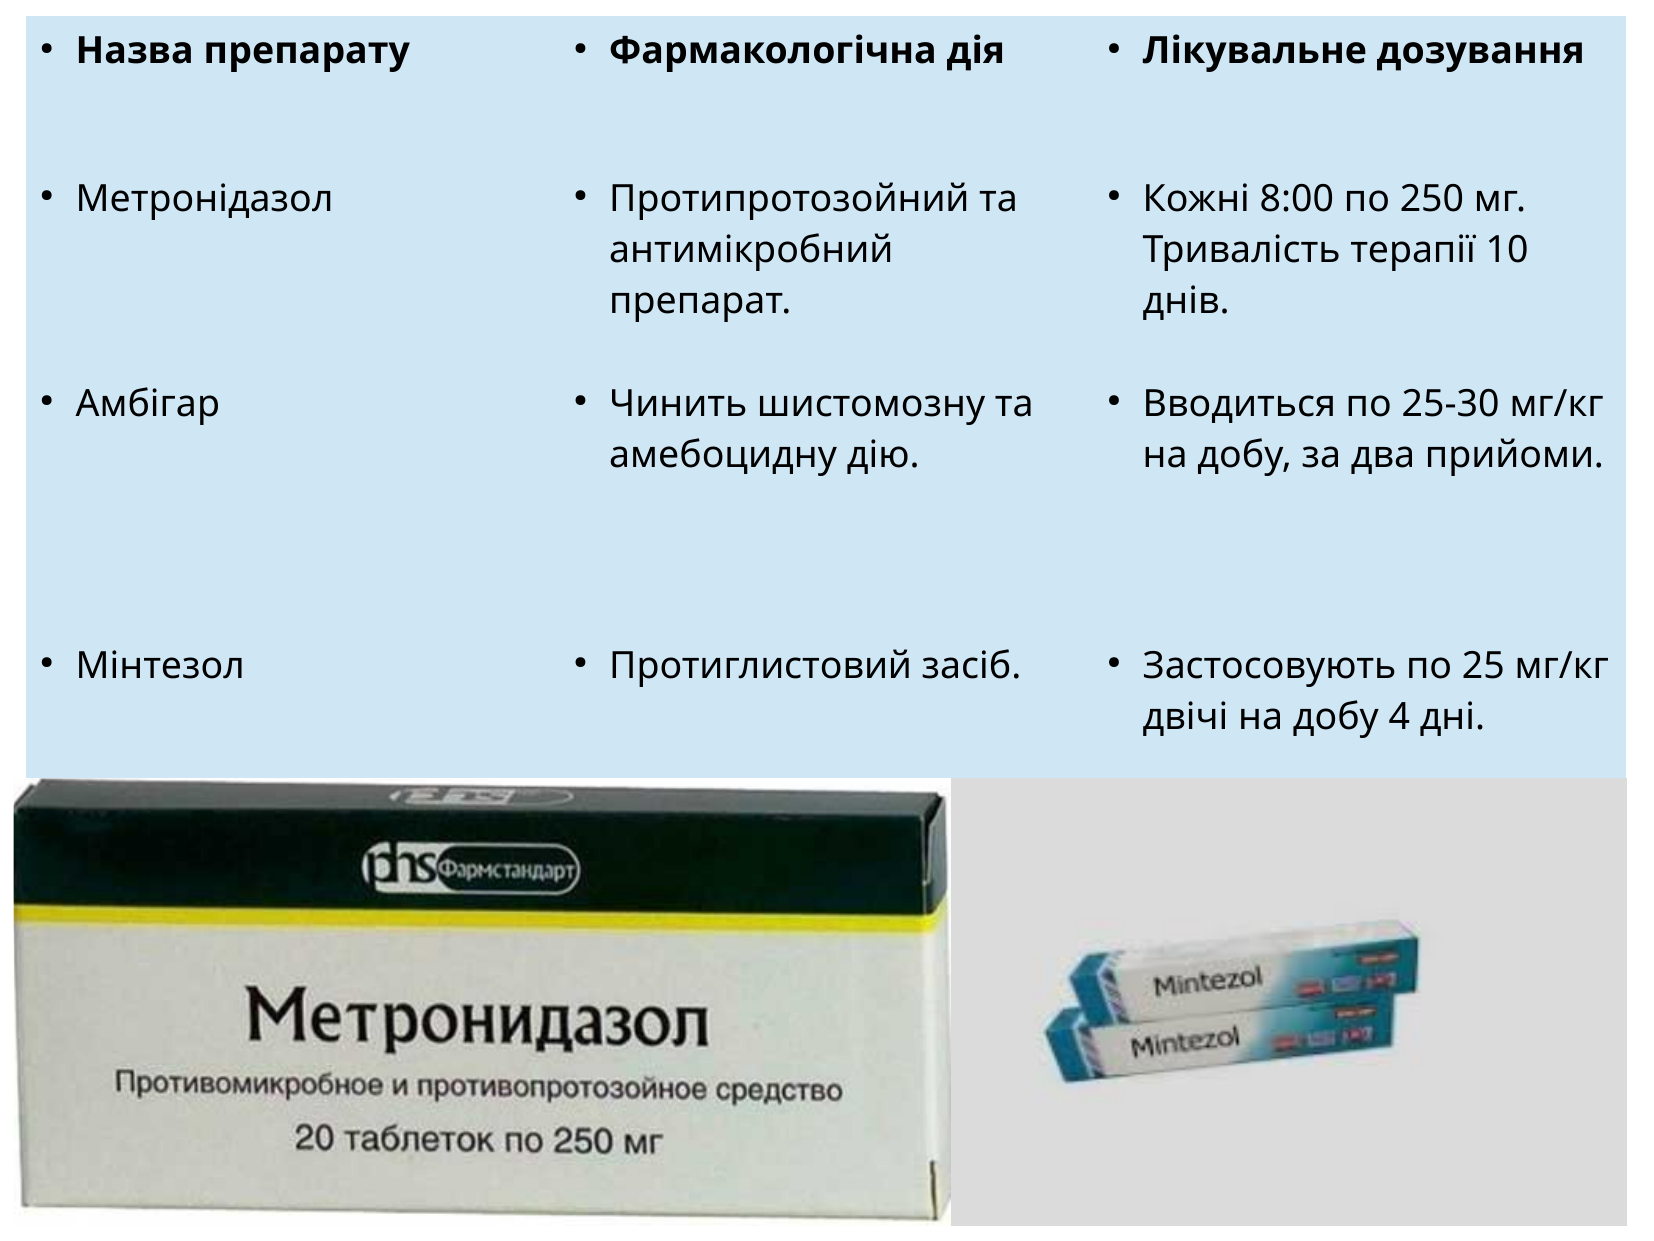

| Назва препарату | Фармакологічна дія | Лікувальне дозування |
| --- | --- | --- |
| Метронідазол | Протипротозойний та антимікробний препарат. | Кожні 8:00 по 250 мг. Тривалість терапії 10 днів. |
| Амбігар | Чинить шистомозну та амебоцидну дію. | Вводиться по 25-30 мг/кг на добу, за два прийоми. |
| Мінтезол | Протиглистовий засіб. | Застосовують по 25 мг/кг двічі на добу 4 дні. |